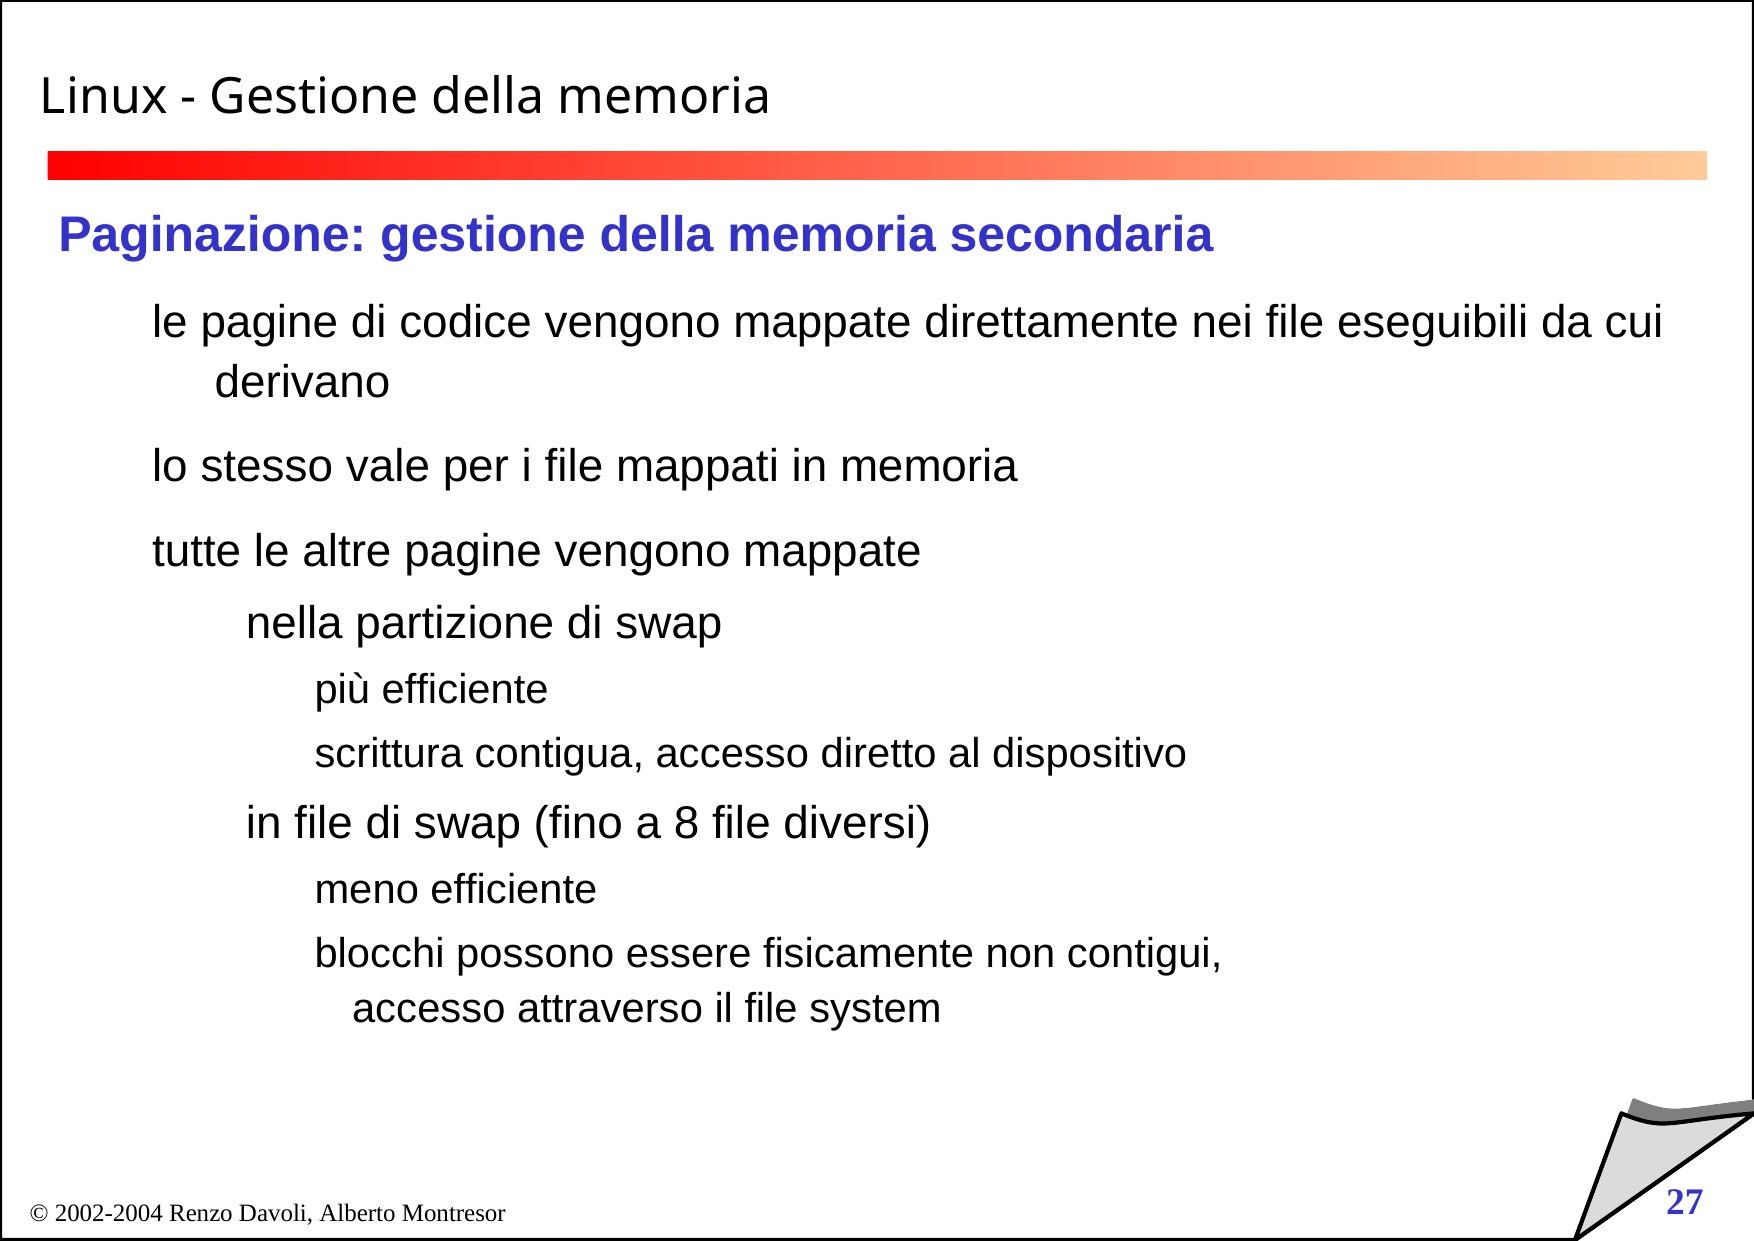

# Linux - Gestione della memoria
Paginazione: gestione della memoria secondaria
le pagine di codice vengono mappate direttamente nei file eseguibili da cui derivano
lo stesso vale per i file mappati in memoria
tutte le altre pagine vengono mappate
nella partizione di swap
più efficiente
scrittura contigua, accesso diretto al dispositivo
in file di swap (fino a 8 file diversi)
meno efficiente
blocchi possono essere fisicamente non contigui,
accesso attraverso il file system